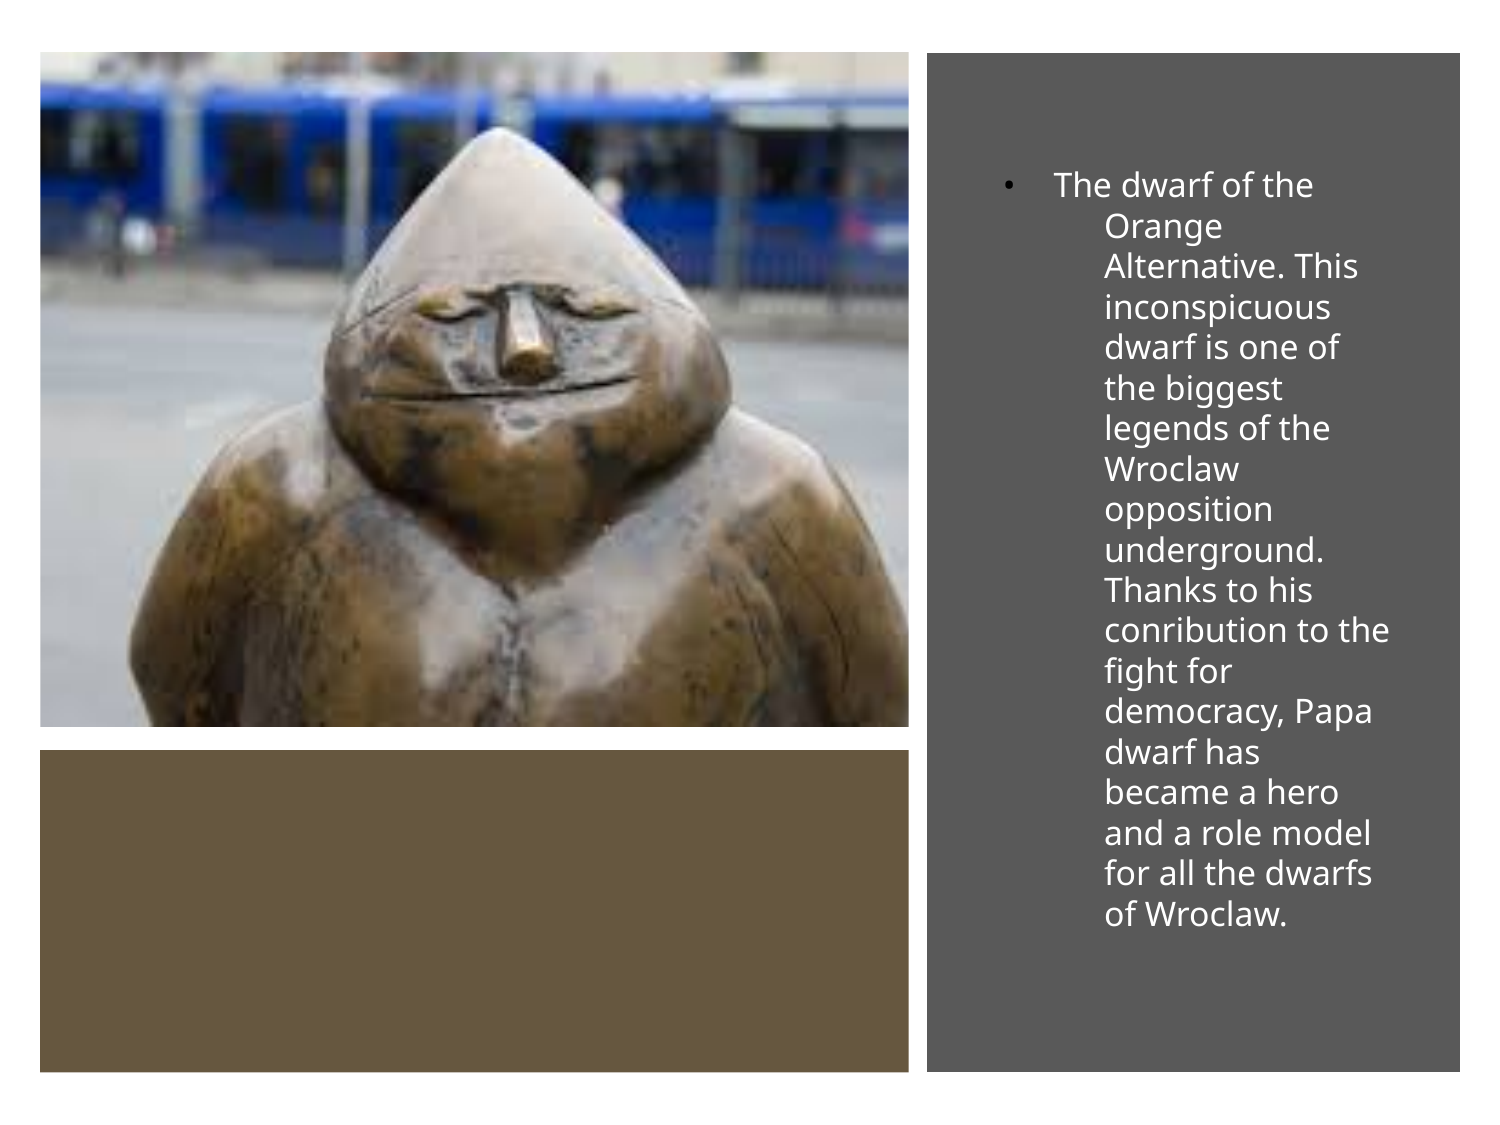

# The dwarf of the Orange Alternative. This inconspicuous dwarf is one of the biggest legends of the Wroclaw opposition underground. Thanks to his conribution to the fight for democracy, Papa dwarf has became a hero and a role model for all the dwarfs of Wroclaw.